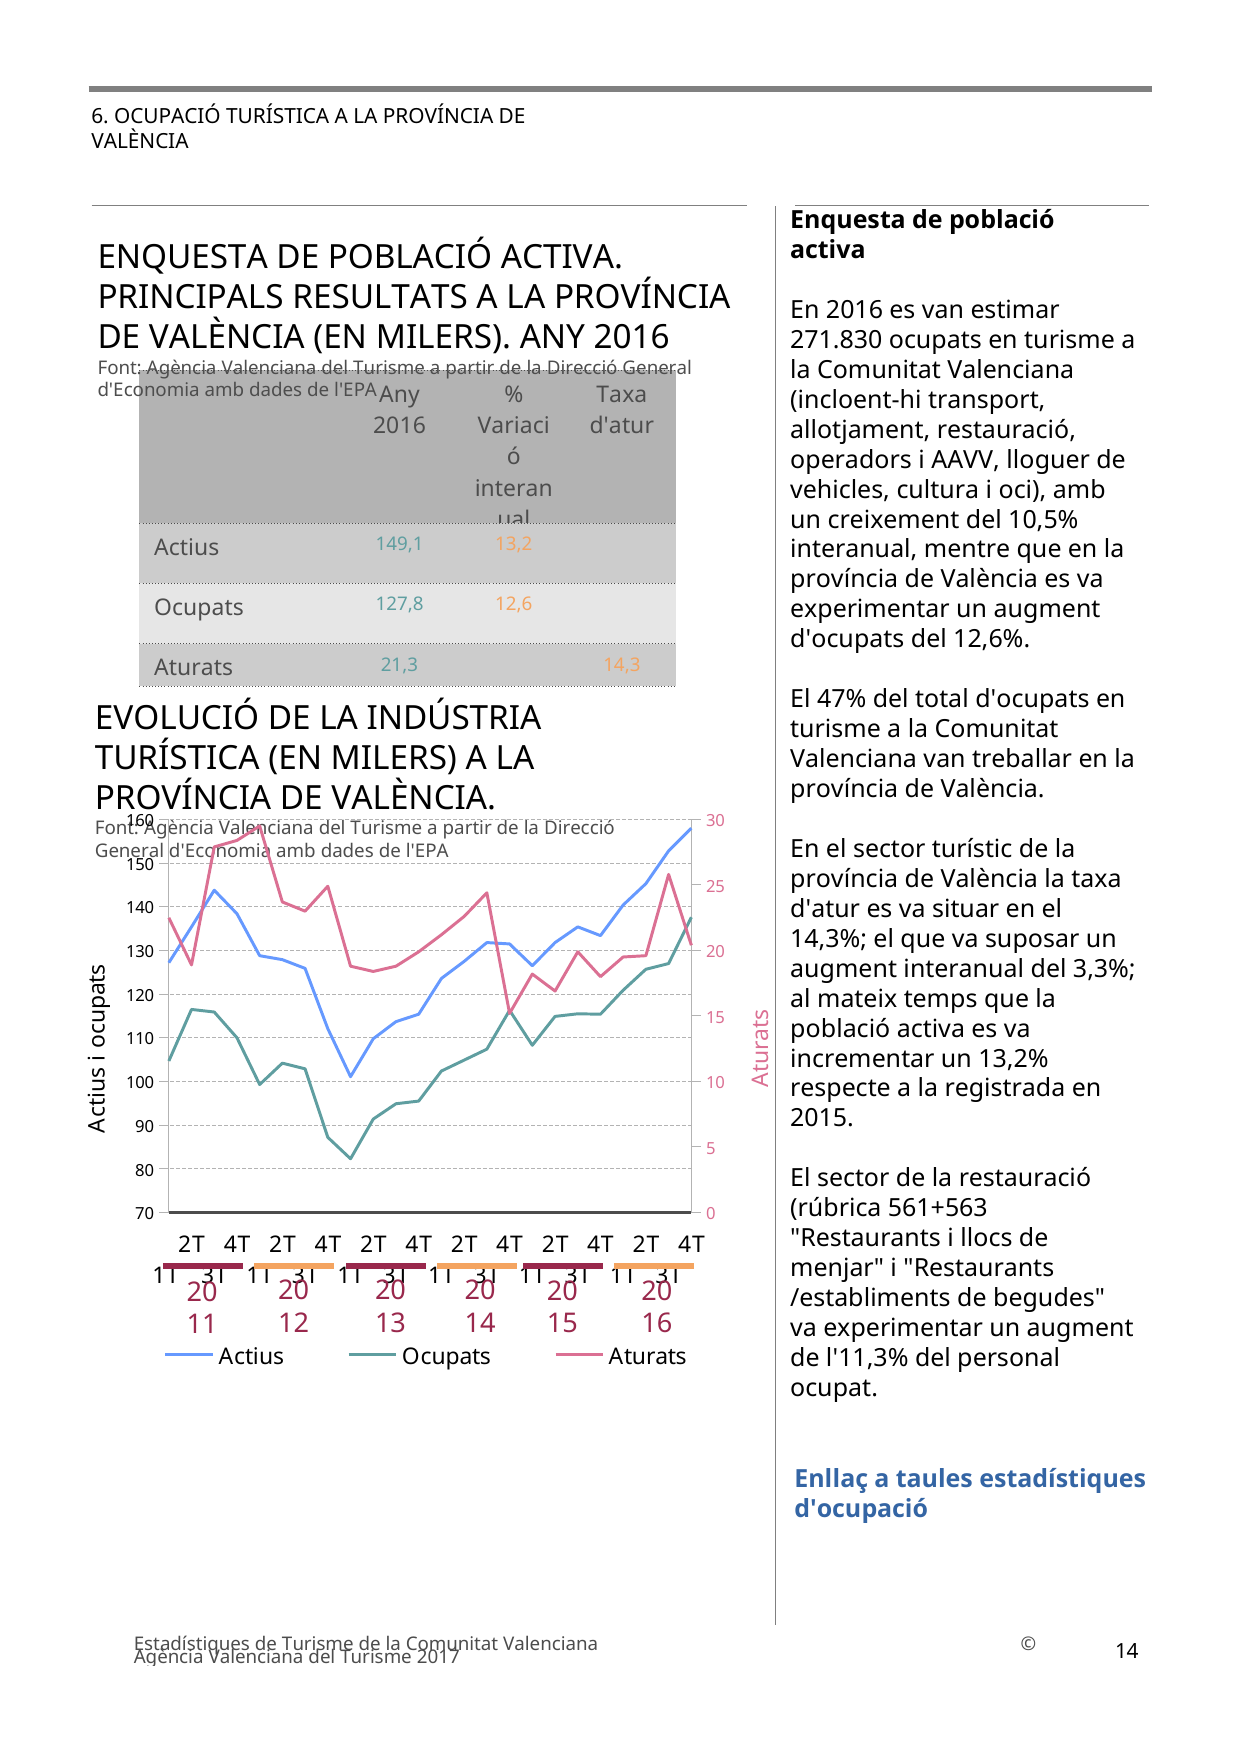

6. OCUPACIÓ TURÍSTICA A LA PROVÍNCIA DE VALÈNCIA
Enquesta de població activa
En 2016 es van estimar 271.830 ocupats en turisme a la Comunitat Valenciana (incloent-hi transport, allotjament, restauració, operadors i AAVV, lloguer de vehicles, cultura i oci), amb un creixement del 10,5% interanual, mentre que en la província de València es va experimentar un augment d'ocupats del 12,6%.
El 47% del total d'ocupats en turisme a la Comunitat Valenciana van treballar en la província de València.
En el sector turístic de la província de València la taxa d'atur es va situar en el 14,3%; el que va suposar un augment interanual del 3,3%; al mateix temps que la població activa es va incrementar un 13,2% respecte a la registrada en 2015.
El sector de la restauració (rúbrica 561+563 "Restaurants i llocs de menjar" i "Restaurants /establiments de begudes" va experimentar un augment de l'11,3% del personal ocupat.
ENQUESTA DE POBLACIÓ ACTIVA. PRINCIPALS RESULTATS A LA PROVÍNCIA DE VALÈNCIA (EN MILERS). ANY 2016
Font: Agència Valenciana del Turisme a partir de la Direcció General d'Economia amb dades de l'EPA
| | Any 2016 | % Variació interanual | Taxa d'atur |
| --- | --- | --- | --- |
| Actius | 149,1 | 13,2 | |
| Ocupats | 127,8 | 12,6 | |
| Aturats | 21,3 | | 14,3 |
EVOLUCIÓ DE LA INDÚSTRIA TURÍSTICA (EN MILERS) A LA PROVÍNCIA DE VALÈNCIA.
Font: Agència Valenciana del Turisme a partir de la Direcció General d'Economia amb dades de l'EPA
### Chart
| Category | Actius | Ocupats | Aturats |
|---|---|---|---|
| 1T | 127.2 | 104.7 | 22.5 |
| 2T | 135.4 | 116.5 | 18.9 |
| 3T | 143.8 | 115.9 | 27.9 |
| 4T | 138.4 | 110.0 | 28.4 |
| 1T | 128.8 | 99.3 | 29.5 |
| 2T | 127.9 | 104.2 | 23.7 |
| 3T | 125.9 | 102.9 | 23.0 |
| 4T | 112.1 | 87.2 | 24.9 |
| 1T | 101.1 | 82.3 | 18.8 |
| 2T | 109.8 | 91.4 | 18.4 |
| 3T | 113.7 | 94.9 | 18.8 |
| 4T | 115.4 | 95.5 | 19.9 |
| 1T | 123.6 | 102.4 | 21.2 |
| 2T | 127.5 | 104.9 | 22.6 |
| 3T | 131.8 | 107.4 | 24.4 |
| 4T | 131.5 | 116.3 | 15.2 |
| 1T | 126.5 | 108.3 | 18.2 |
| 2T | 131.8 | 114.9 | 16.9 |
| 3T | 135.4 | 115.5 | 19.9 |
| 4T | 133.4 | 115.4 | 18.0 |
| 1T | 140.4 | 120.9 | 19.5 |
| 2T | 145.3 | 125.7 | 19.6 |
| 3T | 152.8 | 127.0 | 25.8 |
| 4T | 158.0 | 137.6 | 20.4 |
2012
2013
2014
2015
2016
2011
Enllaç a taules estadístiques d'ocupació